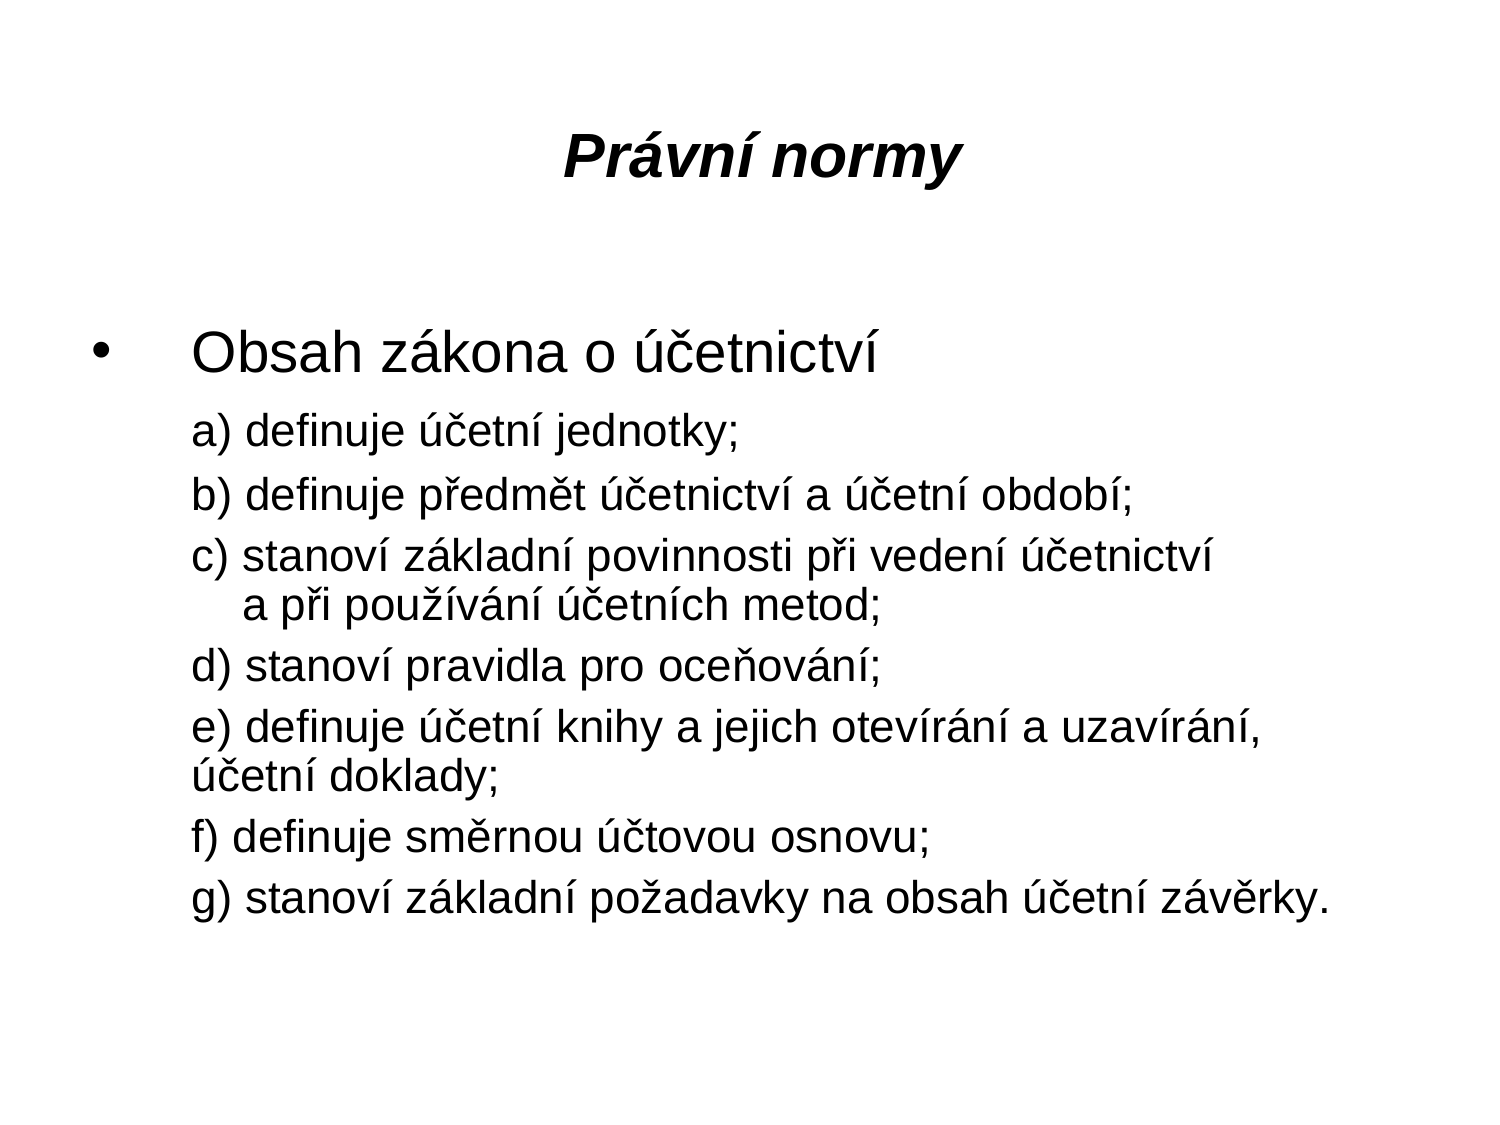

# Právní normy
Obsah zákona o účetnictví
	a) definuje účetní jednotky;
	b) definuje předmět účetnictví a účetní období;
	c) stanoví základní povinnosti při vedení účetnictví
 a při používání účetních metod;
	d) stanoví pravidla pro oceňování;
	e) definuje účetní knihy a jejich otevírání a uzavírání, účetní doklady;
	f) definuje směrnou účtovou osnovu;
	g) stanoví základní požadavky na obsah účetní závěrky.